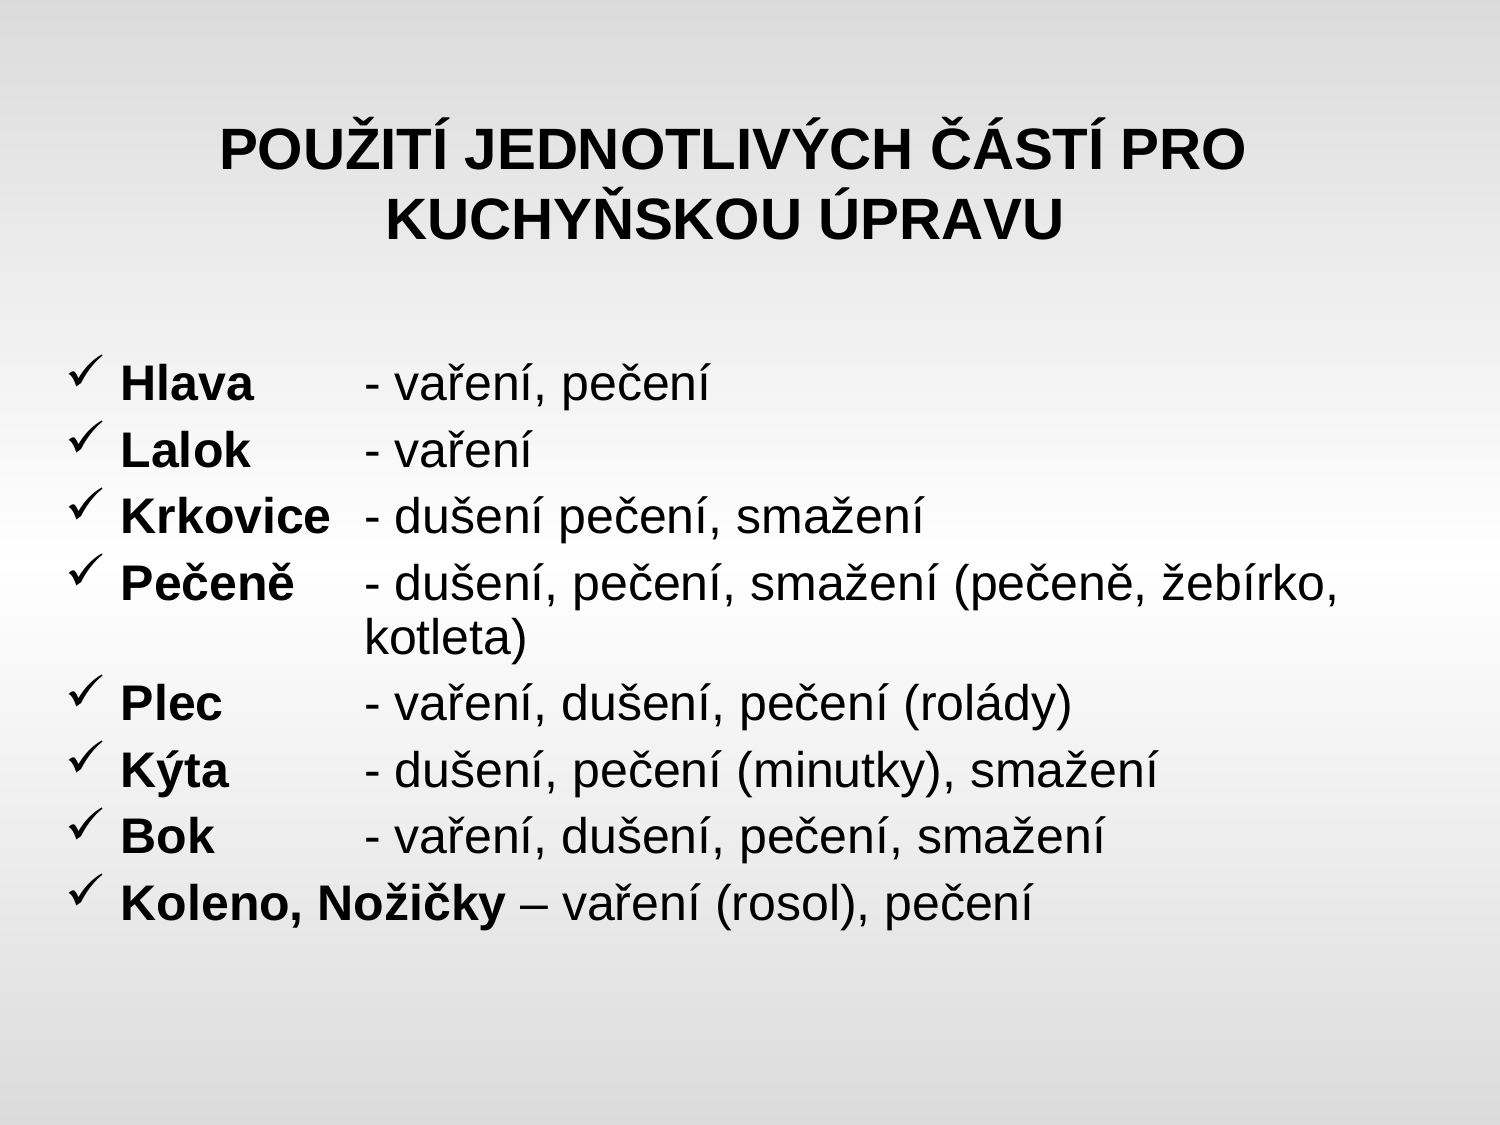

# POUŽITÍ JEDNOTLIVÝCH ČÁSTÍ PRO KUCHYŇSKOU ÚPRAVU
Hlava 	- vaření, pečení
Lalok 	- vaření
Krkovice 	- dušení pečení, smažení
Pečeně 	- dušení, pečení, smažení (pečeně, žebírko, 			kotleta)
Plec 	- vaření, dušení, pečení (rolády)
Kýta 	- dušení, pečení (minutky), smažení
Bok 	- vaření, dušení, pečení, smažení
Koleno, Nožičky – vaření (rosol), pečení